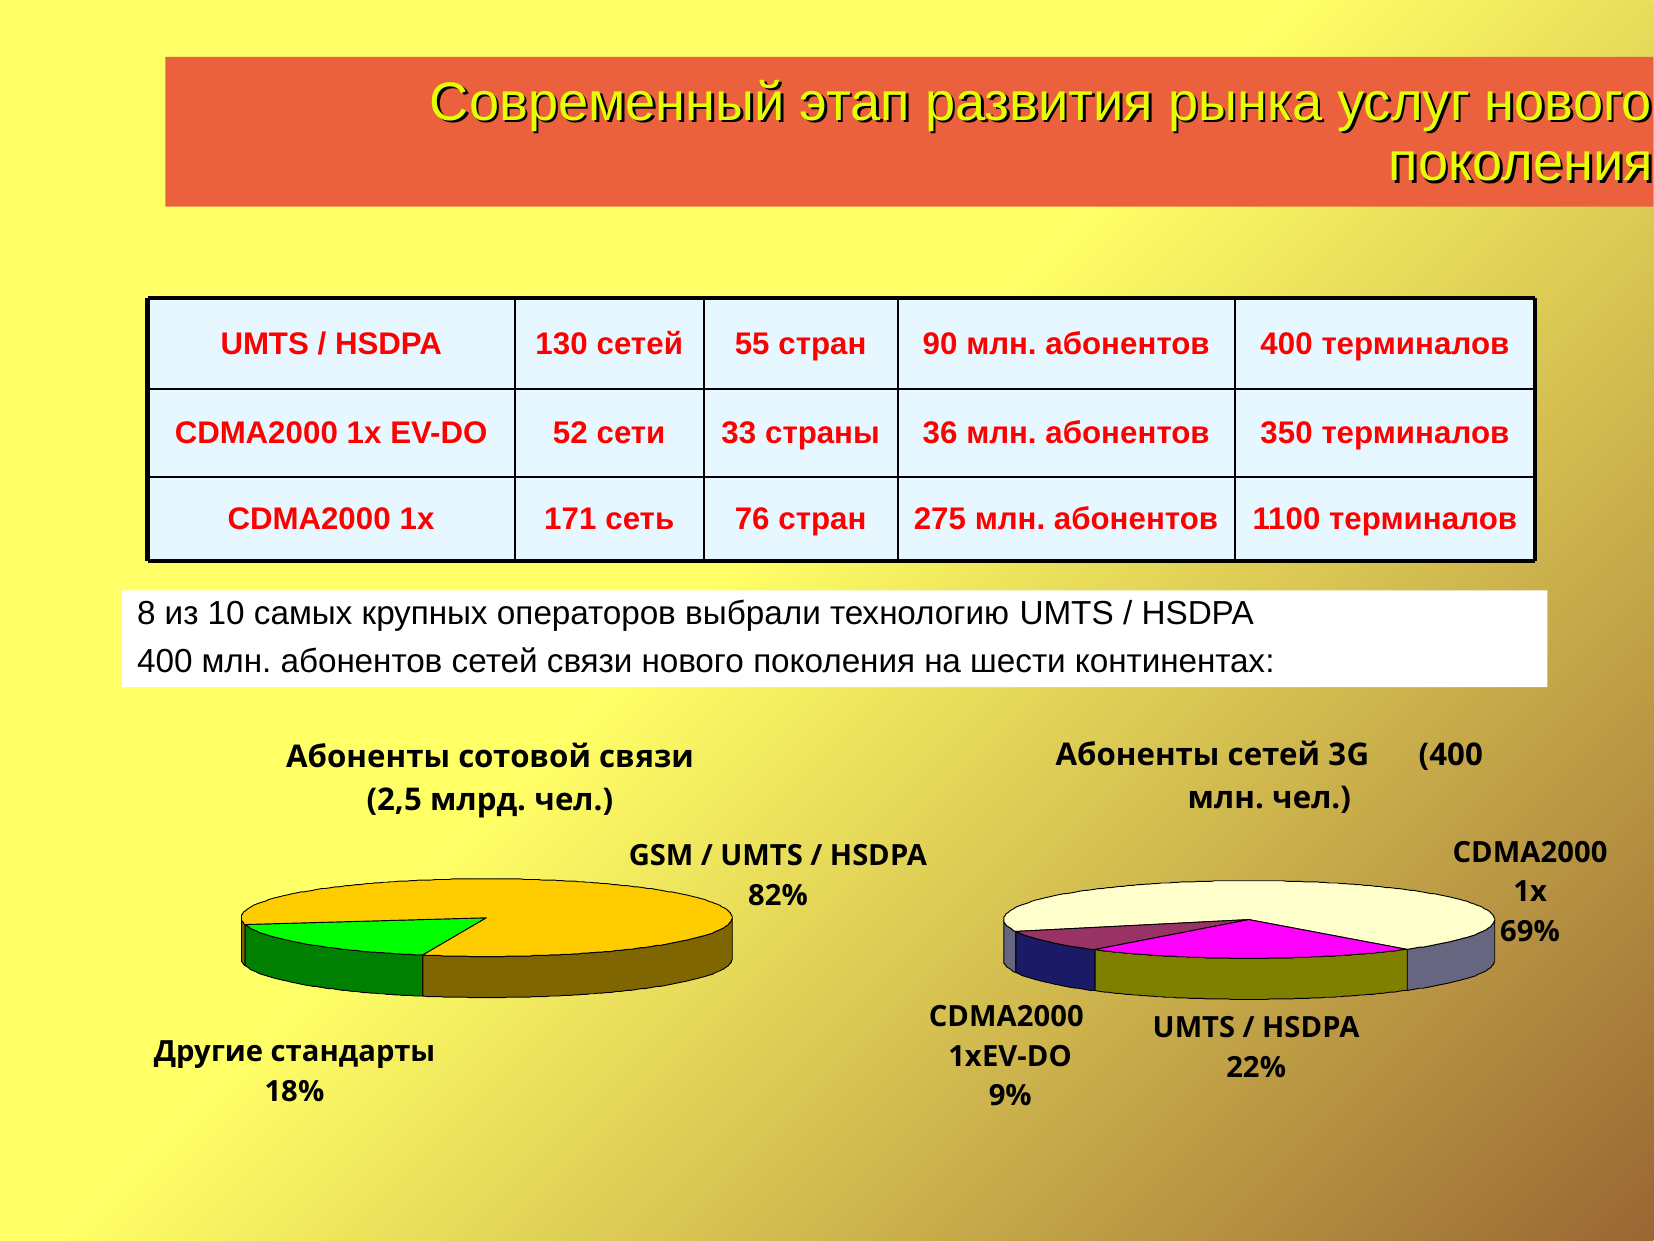

# Современный этап развития рынка услуг нового поколения
UMTS / HSDPA
130 сетей
55 стран
90 млн. абонентов
400 терминалов
CDMA2000 1x EV-DO
52 сети
33 страны
36 млн. абонентов
350 терминалов
CDMA2000 1x
171 сеть
76 стран
275 млн. абонентов
1100 терминалов
8 из 10 самых крупных операторов выбрали технологию UMTS / HSDPA
400 млн. абонентов сетей связи нового поколения на шести континентах:
Абоненты сетей 3G (400 млн. чел.)
Абоненты сотовой связи (2,5 млрд. чел.)
CDMA2000 1x
69%
GSM / UMTS / HSDPA
82%
CDMA2000
1xEV-DO
9%
UMTS / HSDPA
22%
Другие стандарты
18%